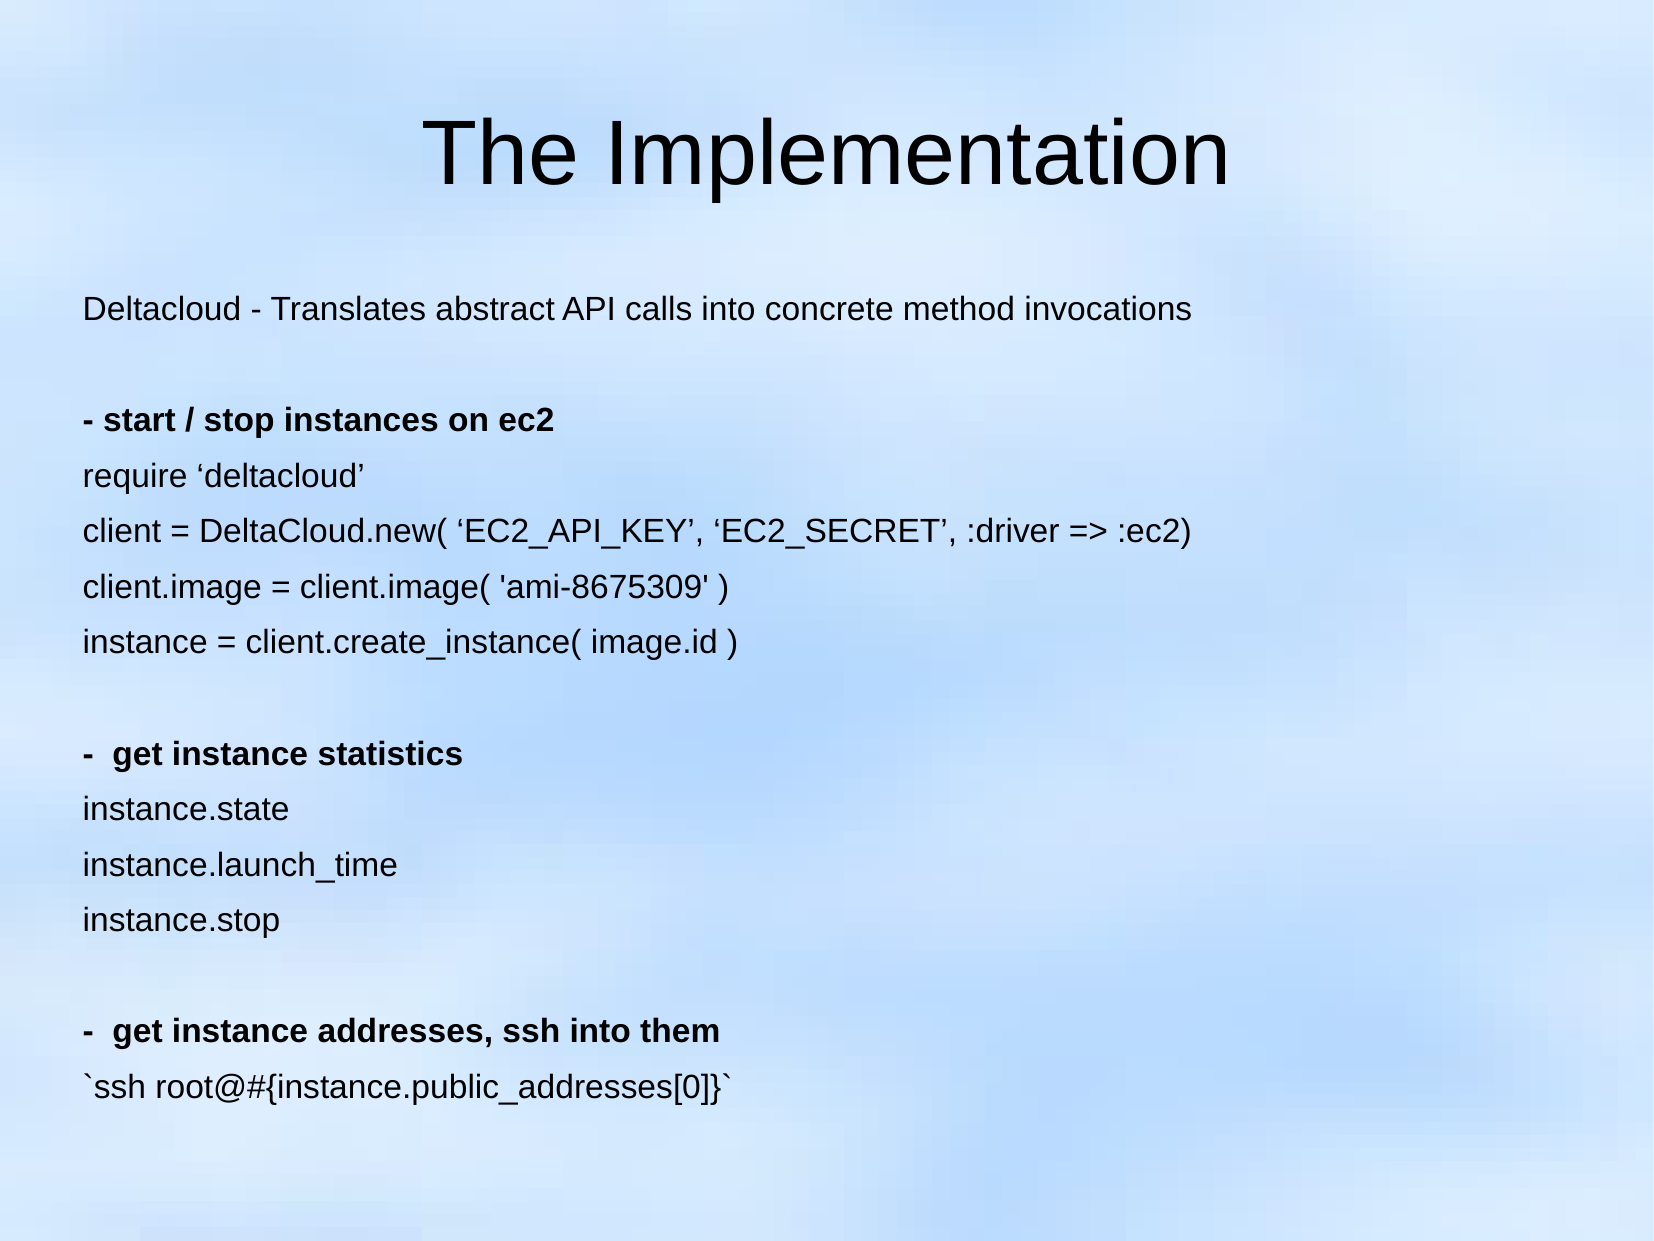

# The Implementation
Deltacloud - Translates abstract API calls into concrete method invocations
- start / stop instances on ec2
require ‘deltacloud’
client = DeltaCloud.new( ‘EC2_API_KEY’, ‘EC2_SECRET’, :driver => :ec2)
client.image = client.image( 'ami-8675309' )
instance = client.create_instance( image.id )
- get instance statistics
instance.state
instance.launch_time
instance.stop
- get instance addresses, ssh into them
`ssh root@#{instance.public_addresses[0]}`